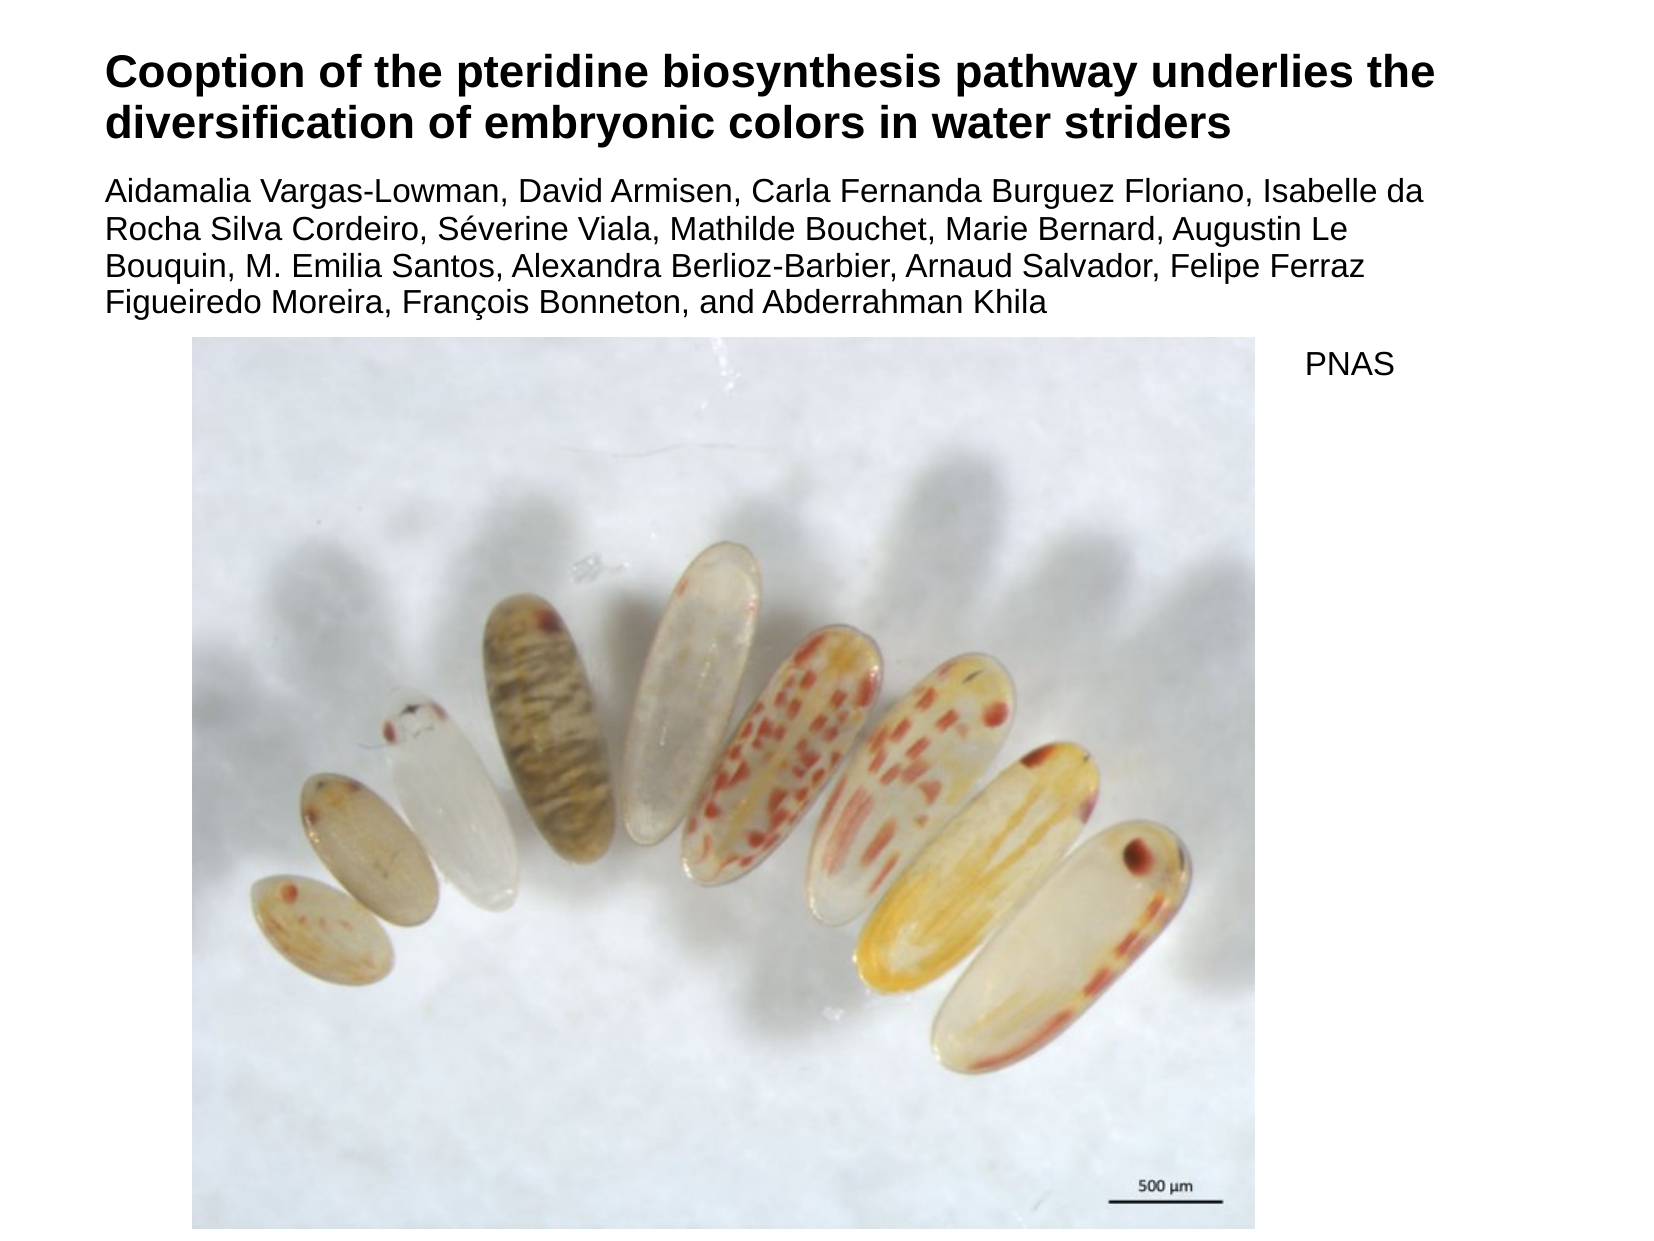

Cooption of the pteridine biosynthesis pathway underlies the diversification of embryonic colors in water striders
Aidamalia Vargas-Lowman, David Armisen, Carla Fernanda Burguez Floriano, Isabelle da Rocha Silva Cordeiro, Séverine Viala, Mathilde Bouchet, Marie Bernard, Augustin Le Bouquin, M. Emilia Santos, Alexandra Berlioz-Barbier, Arnaud Salvador, Felipe Ferraz Figueiredo Moreira, François Bonneton, and Abderrahman Khila
																PNAS